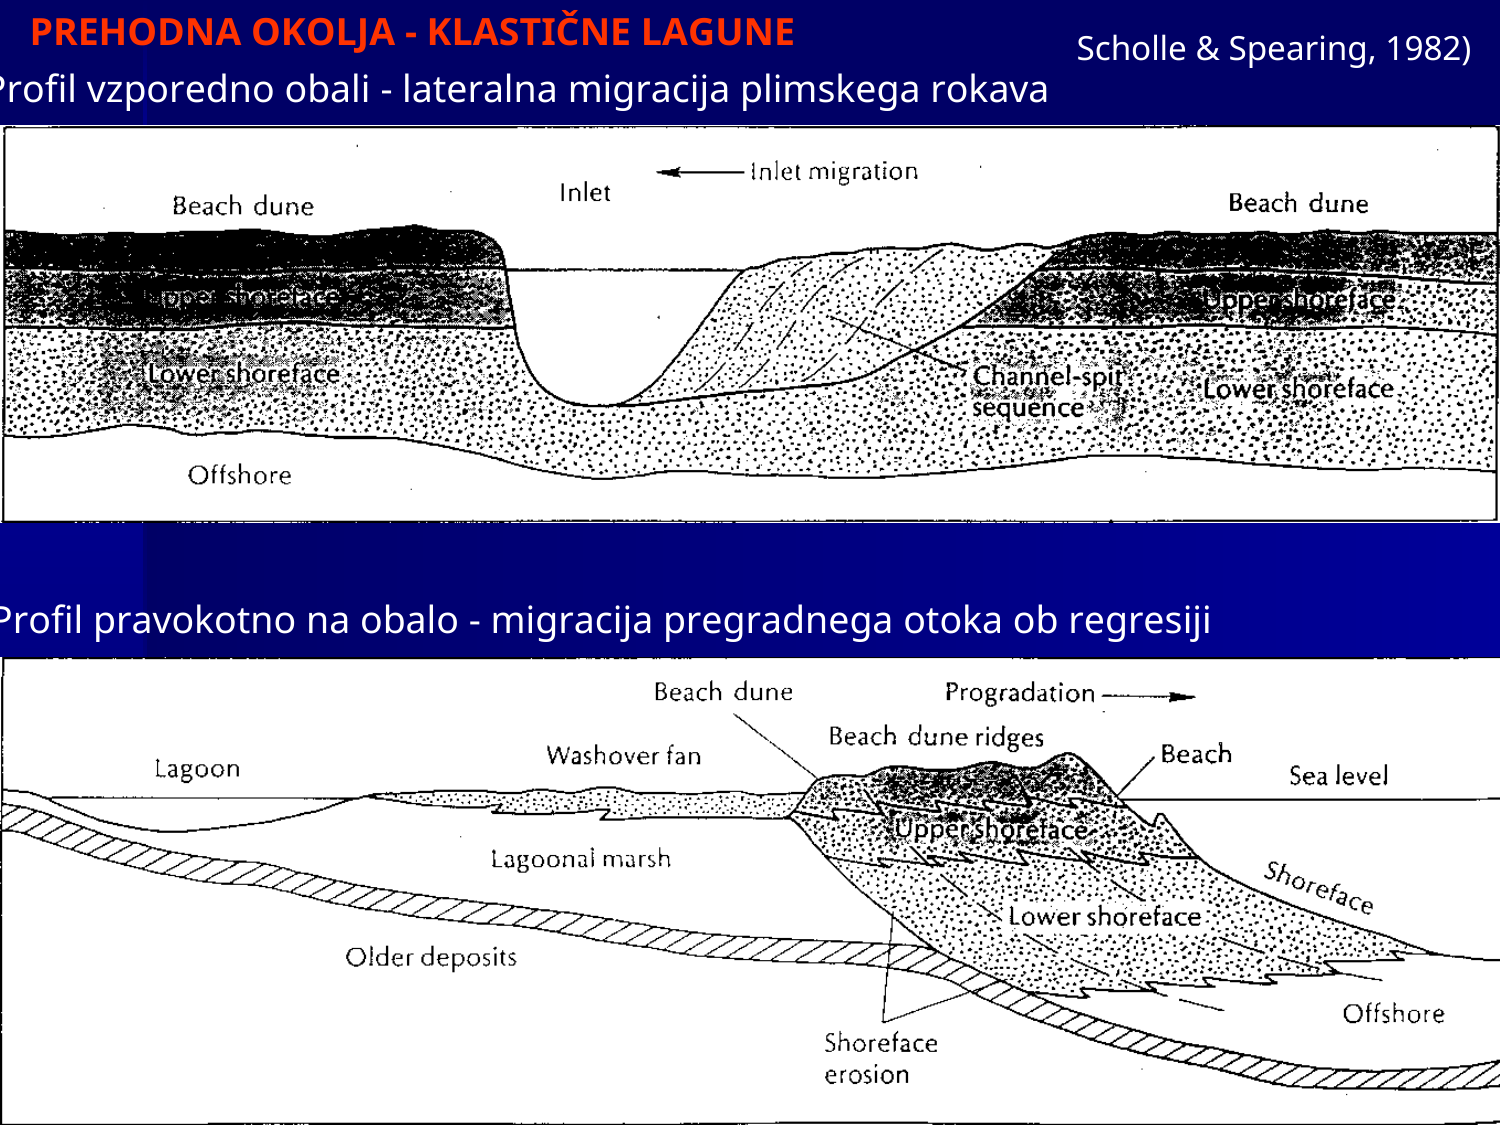

PREHODNA OKOLJA - KLASTIČNE LAGUNE
Scholle & Spearing, 1982)
Profil vzporedno obali - lateralna migracija plimskega rokava
Profil pravokotno na obalo - migracija pregradnega otoka ob regresiji